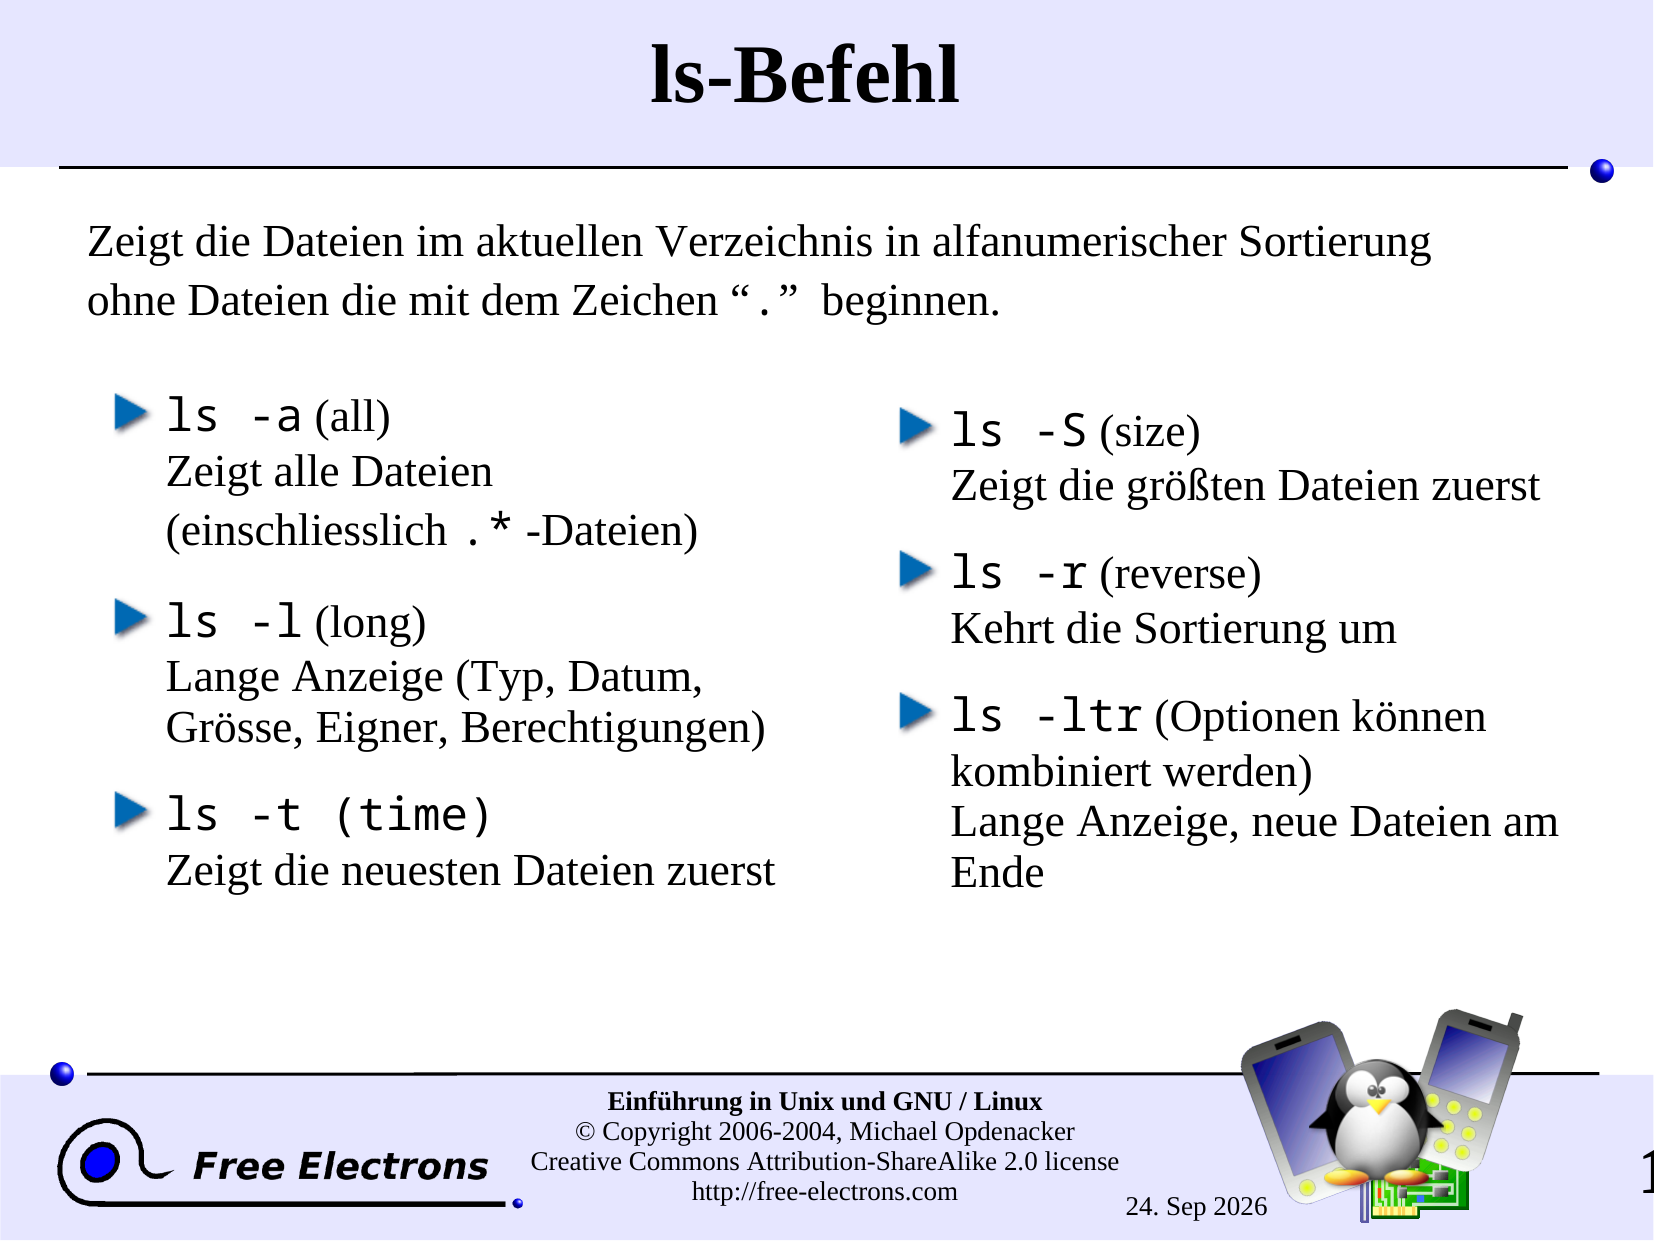

# ls-Befehl
Zeigt die Dateien im aktuellen Verzeichnis in alfanumerischer Sortierung
ohne Dateien die mit dem Zeichen “.” beginnen.
ls -a (all)
Zeigt alle Dateien (einschliesslich .* -Dateien)
ls -l (long)
Lange Anzeige (Typ, Datum, Grösse, Eigner, Berechtigungen)
ls -t (time)
Zeigt die neuesten Dateien zuerst
ls -S (size)
Zeigt die größten Dateien zuerst
ls -r (reverse)
Kehrt die Sortierung um
ls -ltr (Optionen können kombiniert werden)
Lange Anzeige, neue Dateien am Ende